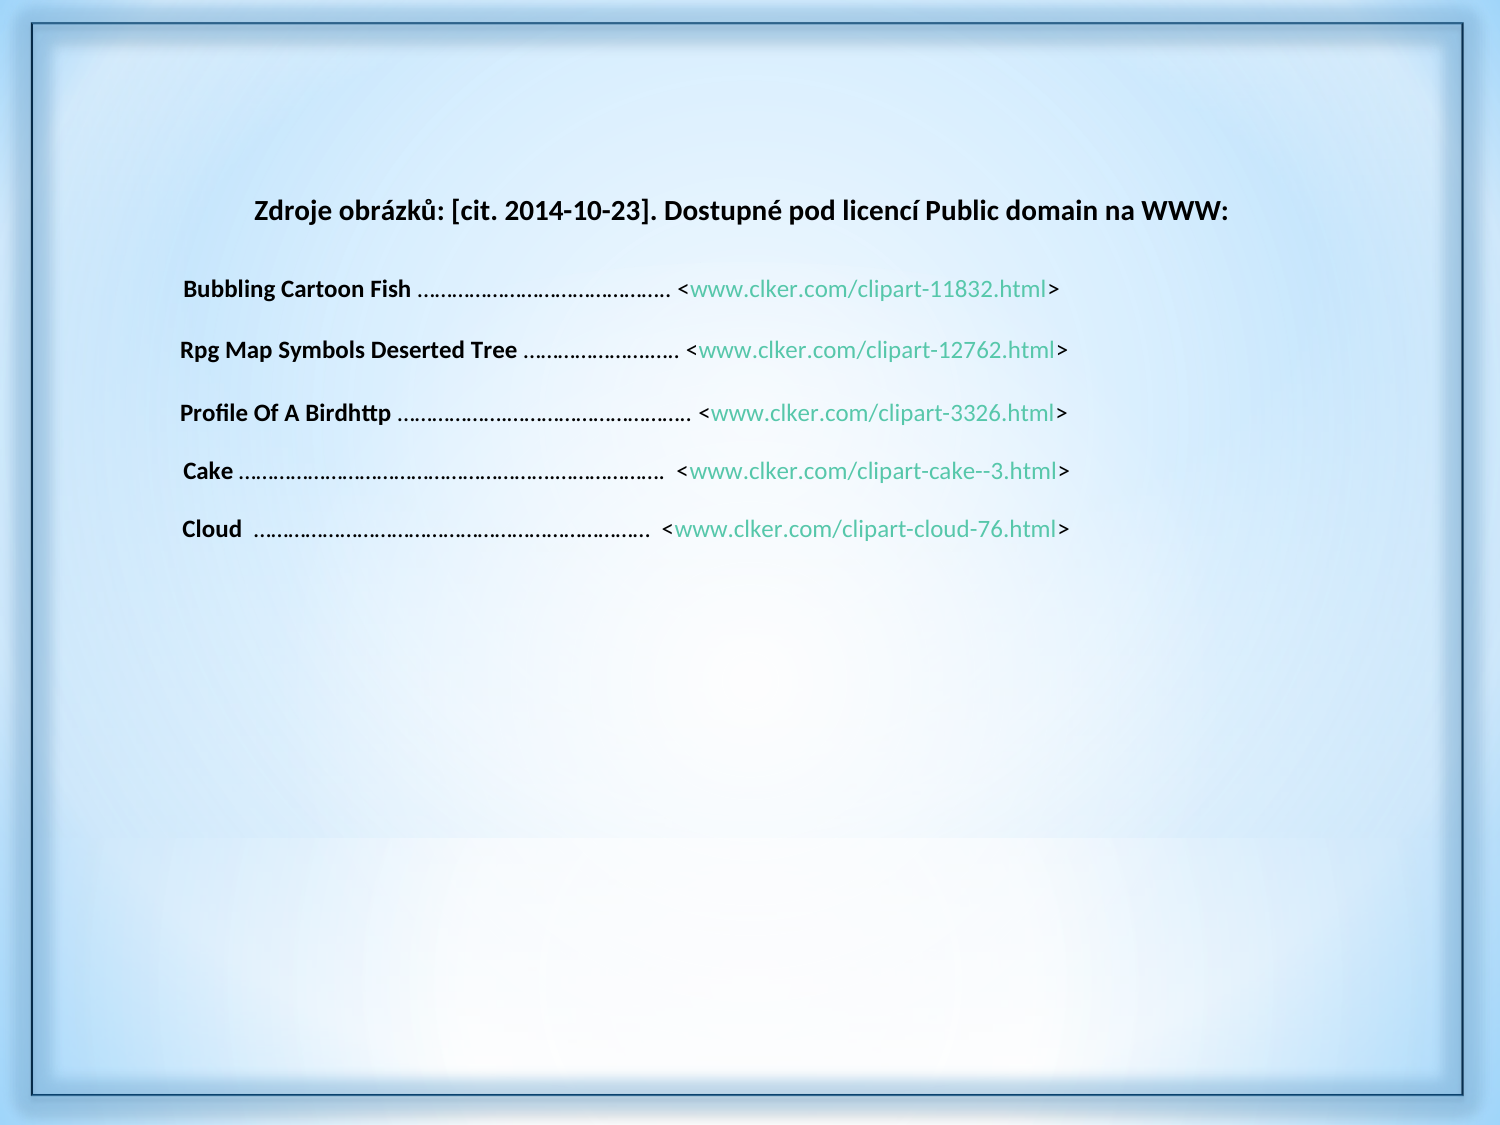

Zdroje obrázků: [cit. 2014-10-23]. Dostupné pod licencí Public domain na WWW:
Bubbling Cartoon Fish …………………………………….. <www.clker.com/clipart-11832.html>
Rpg Map Symbols Deserted Tree ………………….….. <www.clker.com/clipart-12762.html>
Profile Of A Birdhttp ……………….………………………….. <www.clker.com/clipart-3326.html>
Cake ……………………………………………….………………. <www.clker.com/clipart-cake--3.html>
Cloud …………………………………………………………… <www.clker.com/clipart-cloud-76.html>